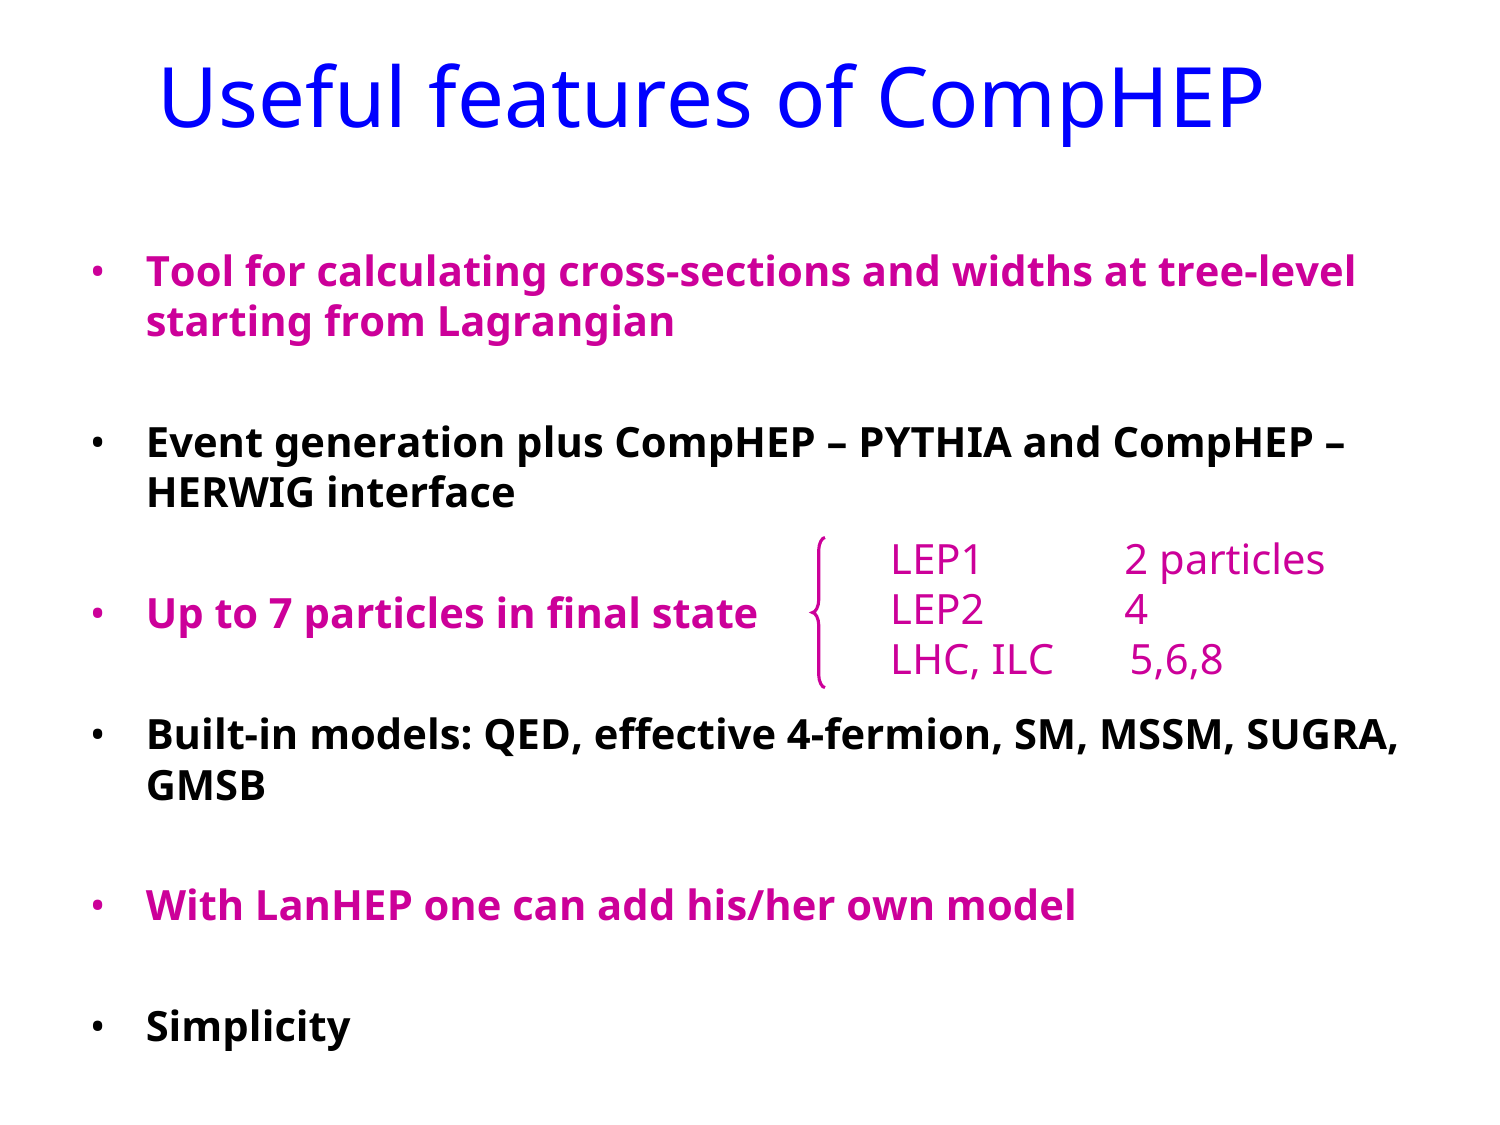

# Useful features of CompHEP
Tool for calculating cross-sections and widths at tree-level starting from Lagrangian
Event generation plus CompHEP – PYTHIA and CompHEP – HERWIG interface
Up to 7 particles in final state
Built-in models: QED, effective 4-fermion, SM, MSSM, SUGRA, GMSB
With LanHEP one can add his/her own model
Simplicity
LEP1 2 particles
LEP2 4
LHC, ILC 5,6,8